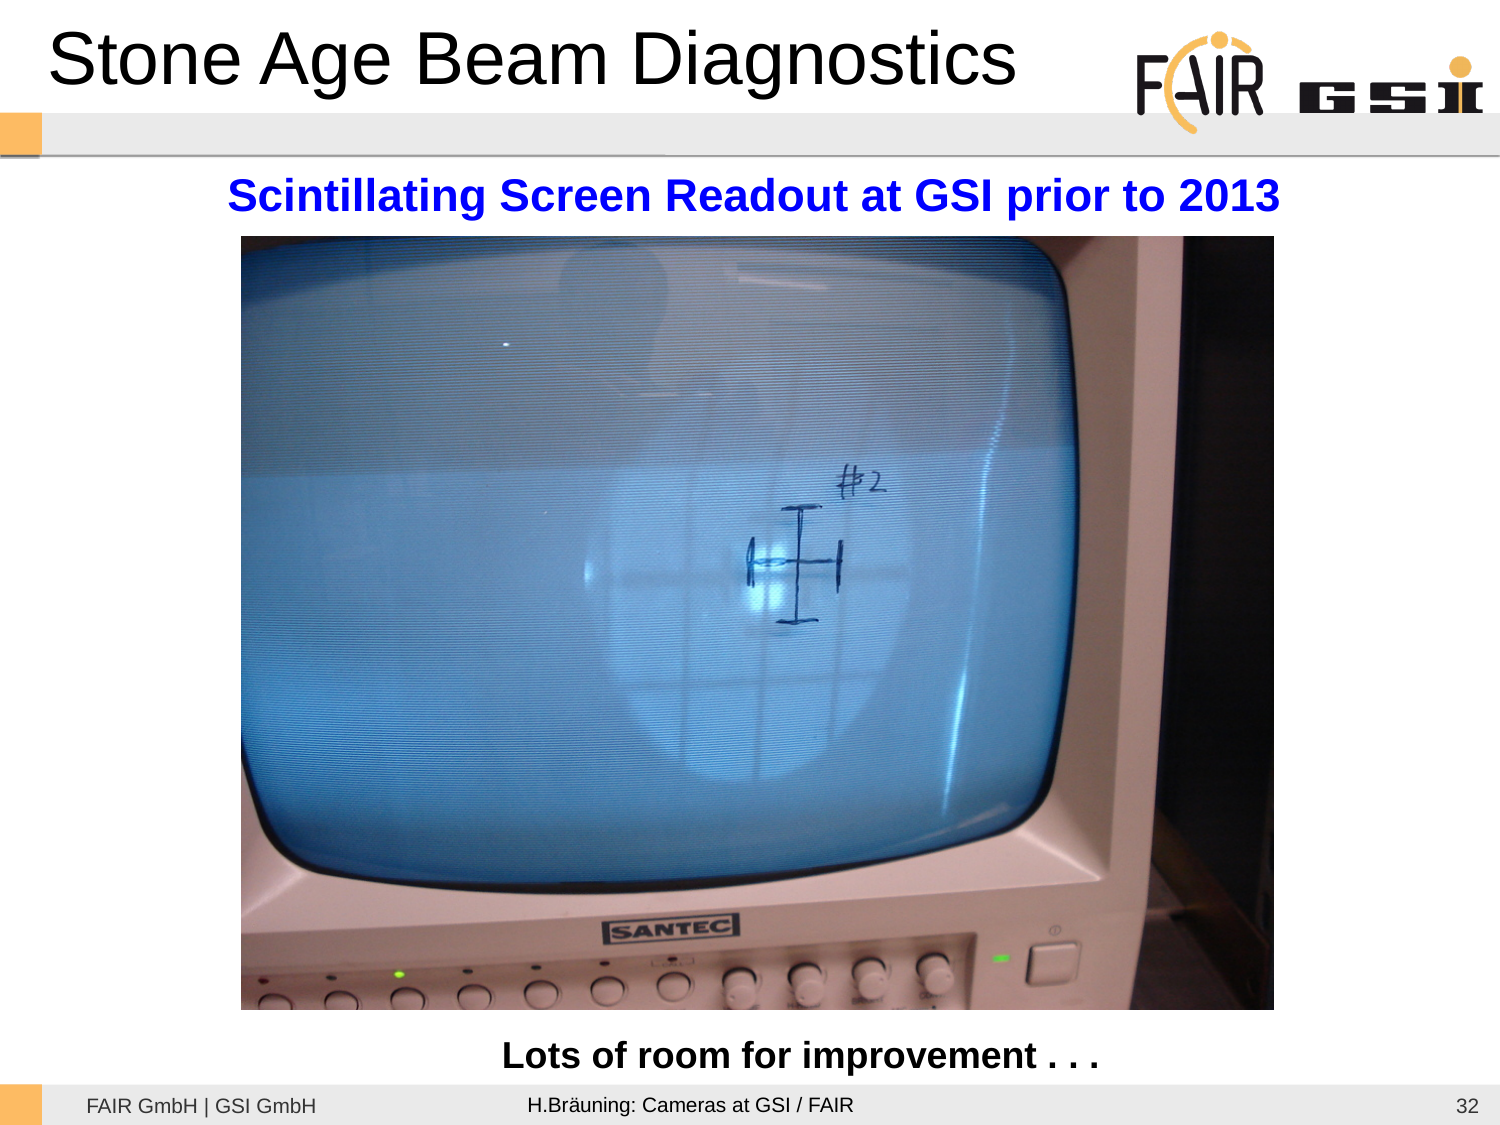

# Stone Age Beam Diagnostics
Scintillating Screen Readout at GSI prior to 2013
Lots of room for improvement . . .
32
Harald Bräuning / GSI